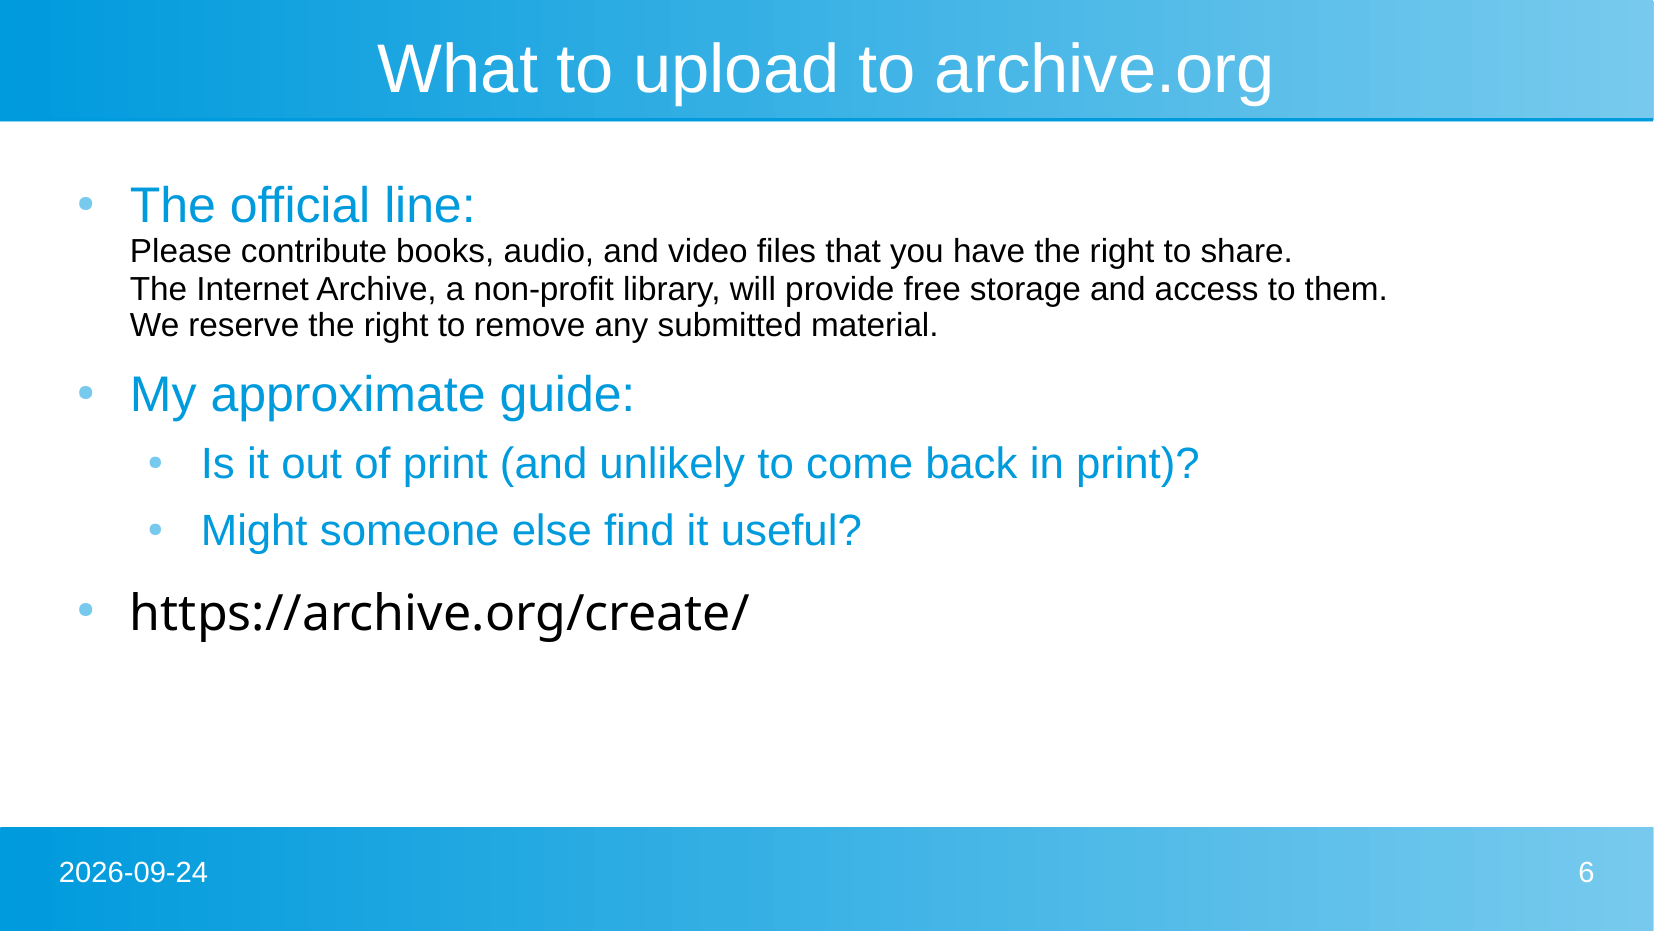

# What to upload to archive.org
The official line:
Please contribute books, audio, and video files that you have the right to share.
The Internet Archive, a non-profit library, will provide free storage and access to them.
We reserve the right to remove any submitted material.
My approximate guide:
Is it out of print (and unlikely to come back in print)?
Might someone else find it useful?
https://archive.org/create/
6